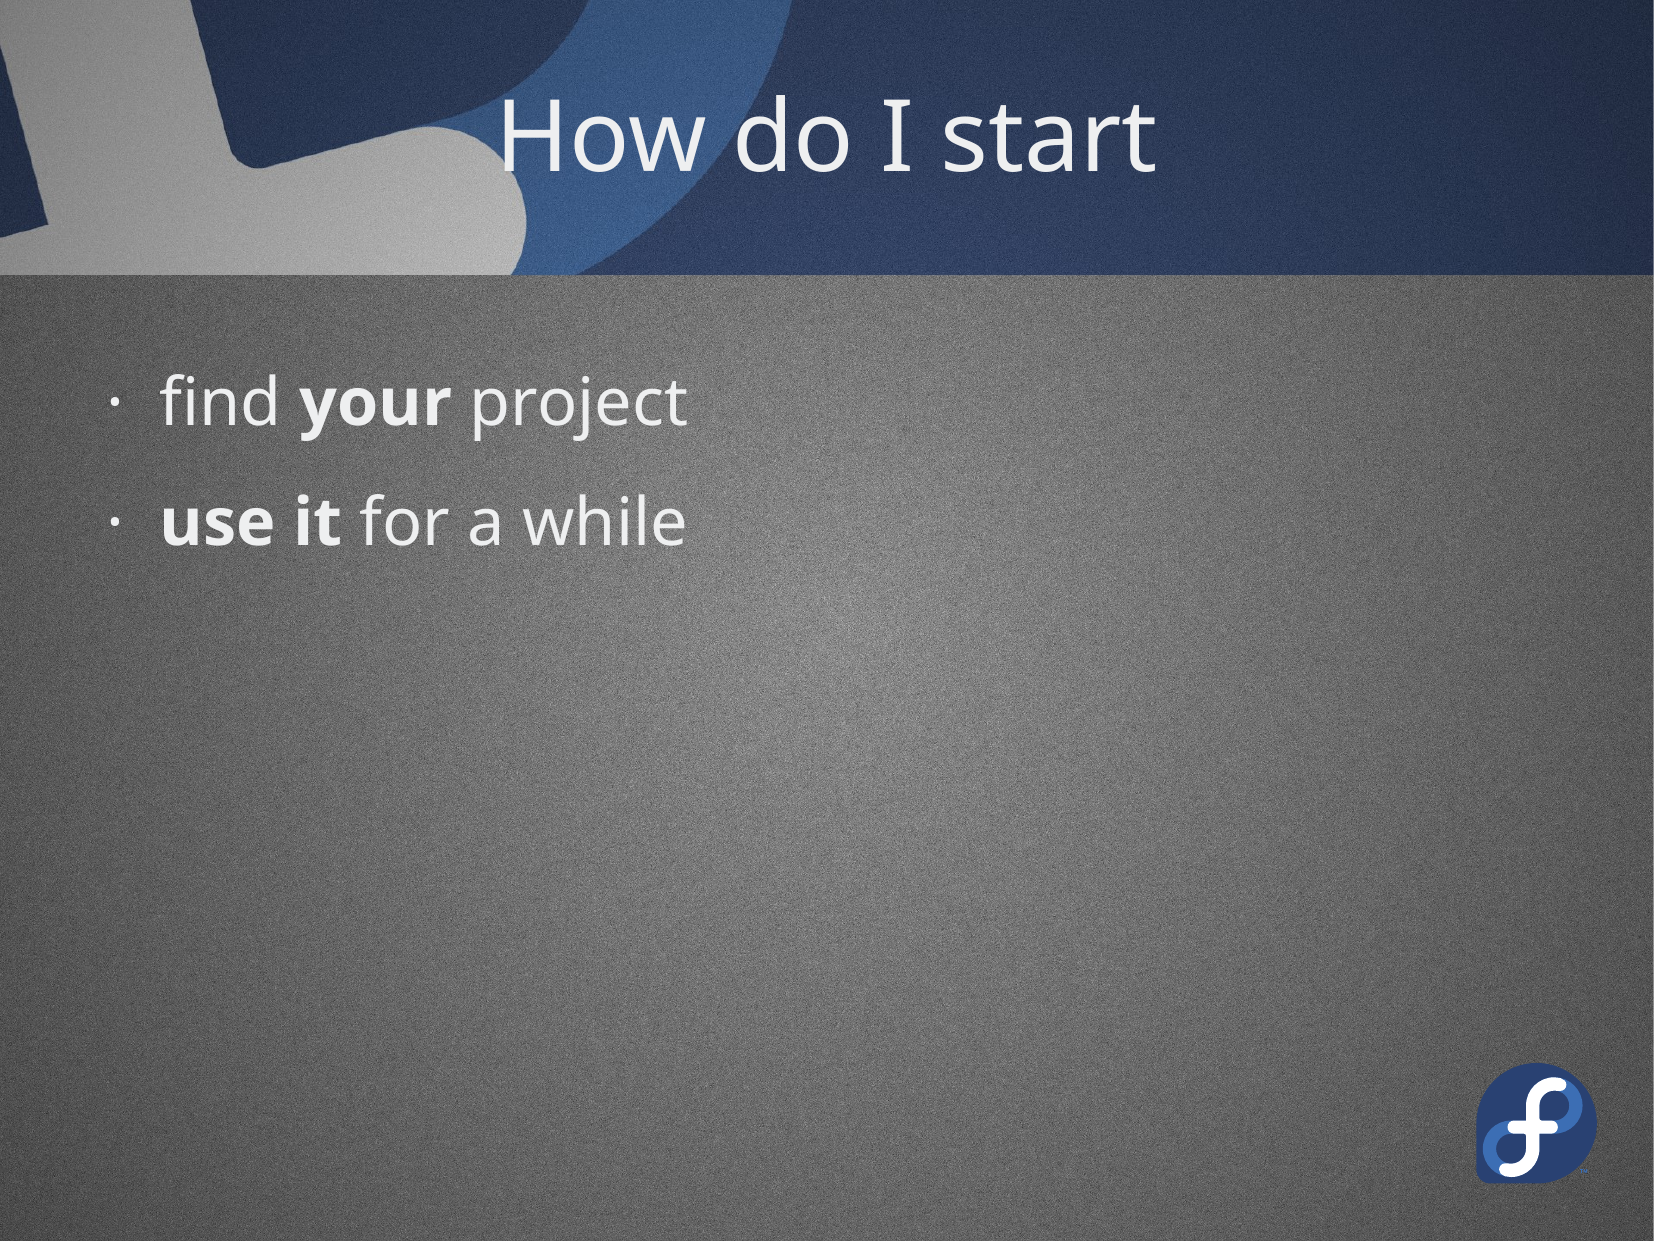

# How do I start
find your project
use it for a while